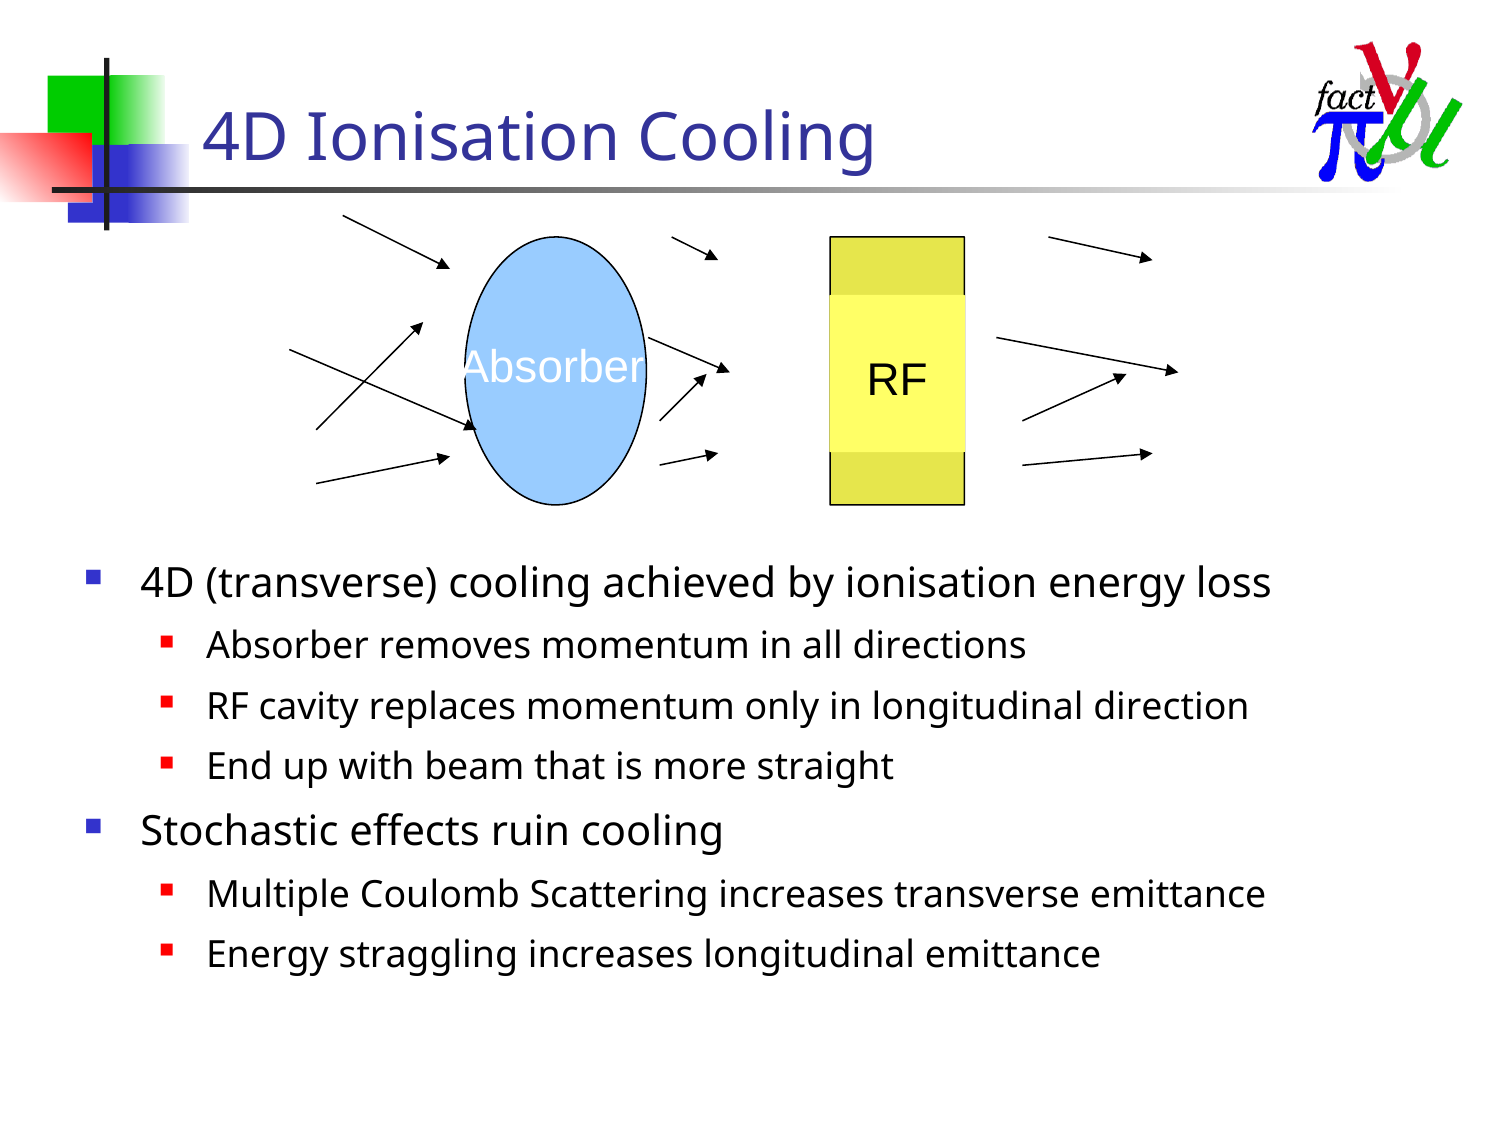

4D Ionisation Cooling
RF
Absorber
# 4D (transverse) cooling achieved by ionisation energy loss
Absorber removes momentum in all directions
RF cavity replaces momentum only in longitudinal direction
End up with beam that is more straight
Stochastic effects ruin cooling
Multiple Coulomb Scattering increases transverse emittance
Energy straggling increases longitudinal emittance